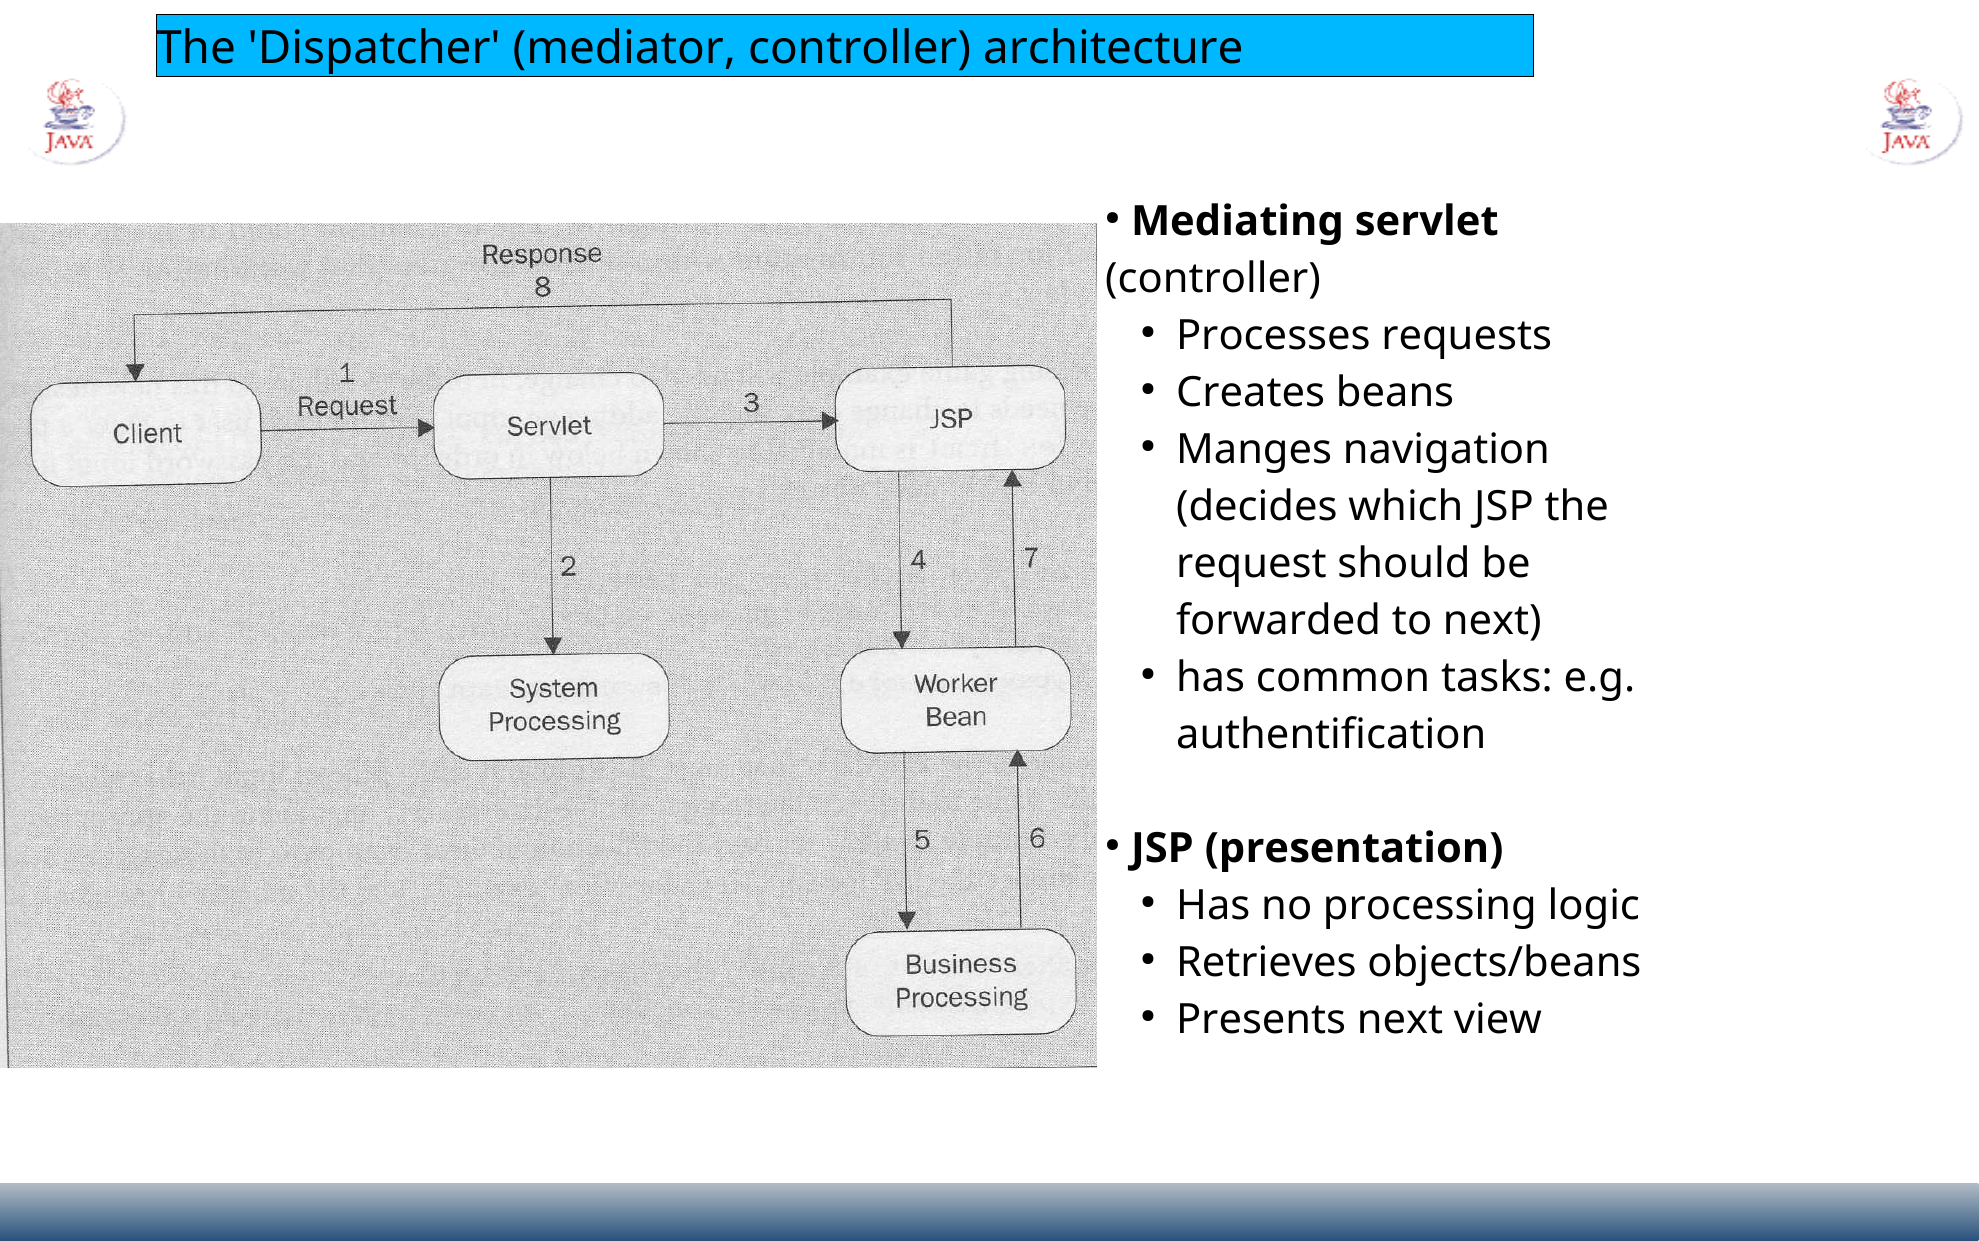

The 'Dispatcher' (mediator, controller) architecture
 Mediating servlet (controller)
Processes requests
Creates beans
Manges navigation (decides which JSP the request should be forwarded to next)
has common tasks: e.g. authentification
 JSP (presentation)
Has no processing logic
Retrieves objects/beans
Presents next view